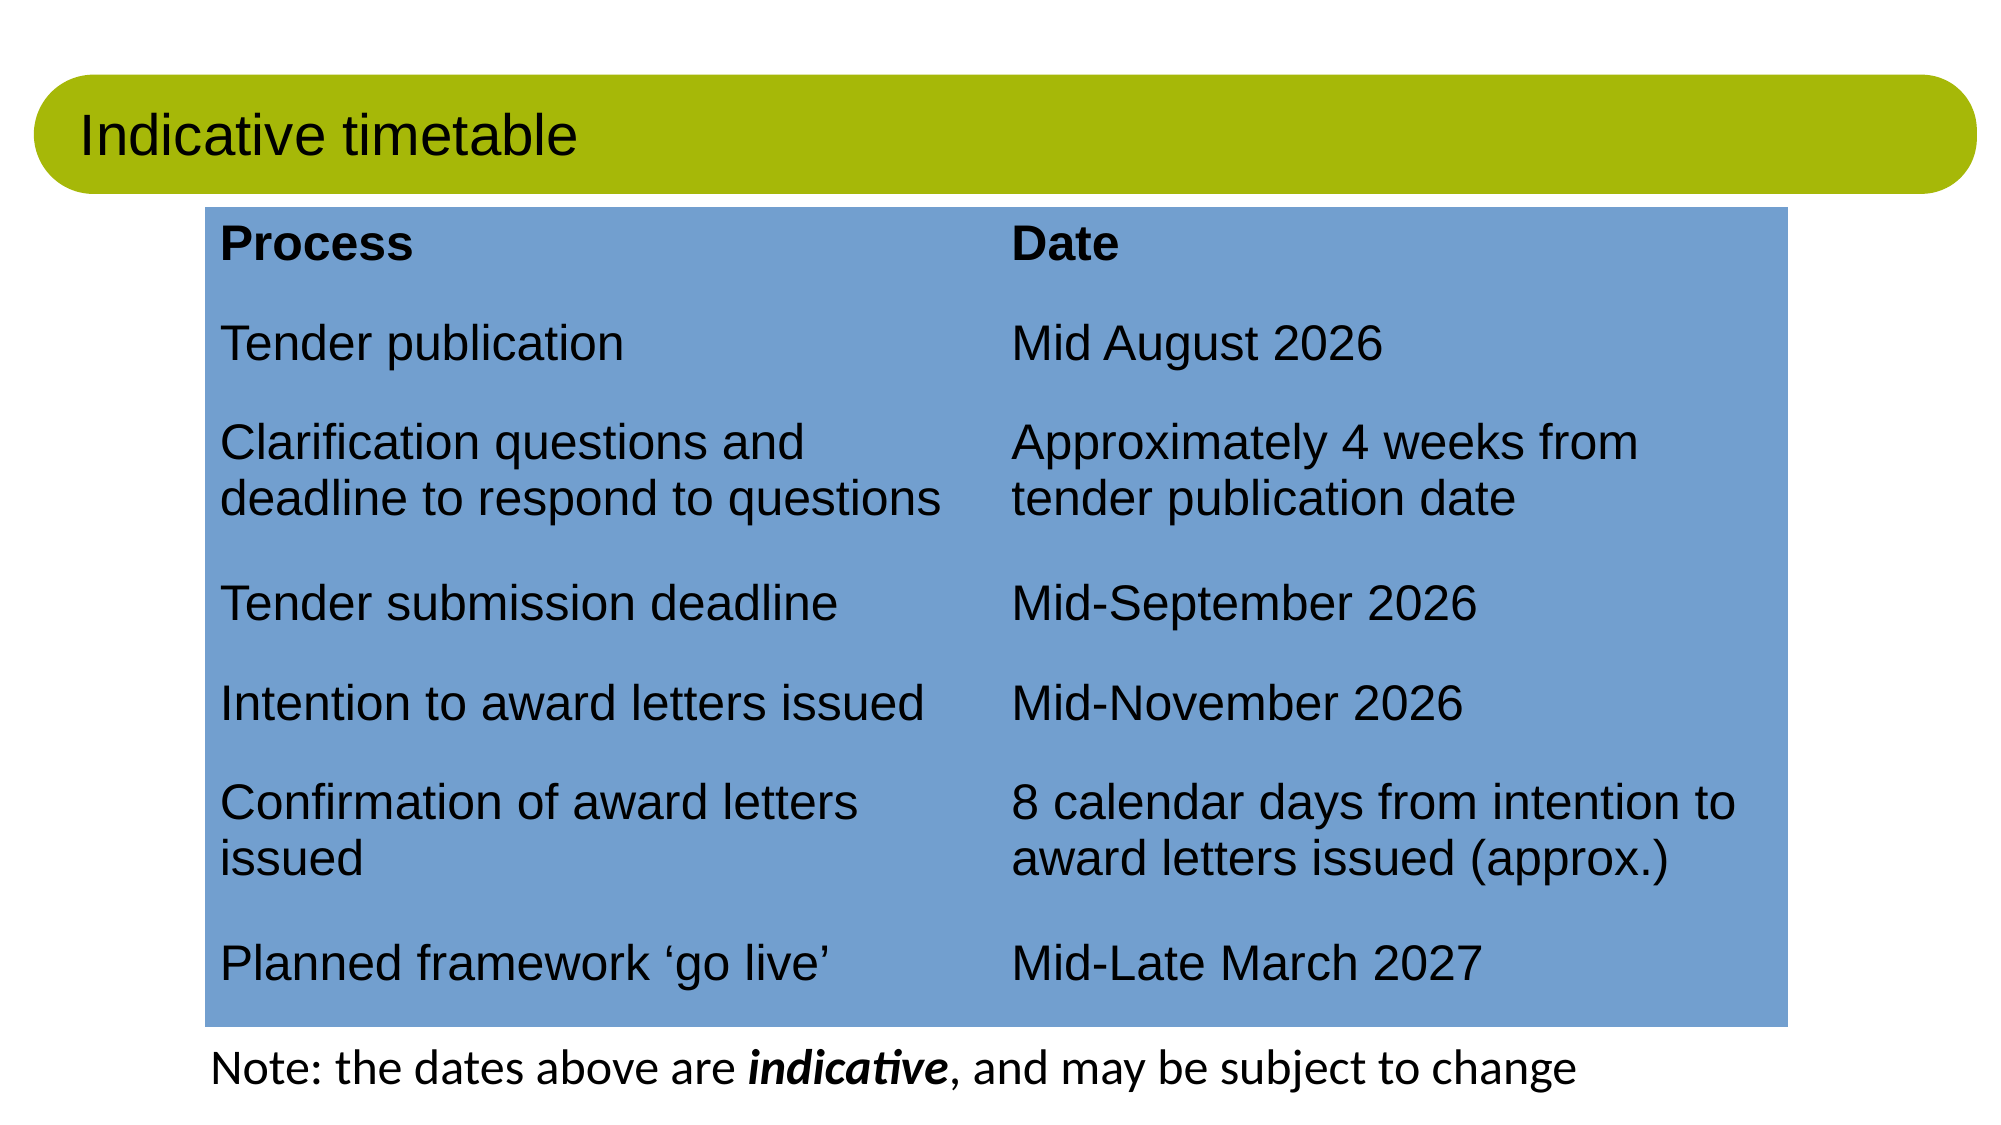

# Indicative timetable
| Process | Date |
| --- | --- |
| Tender publication | Mid August 2026 |
| Clarification questions and deadline to respond to questions | Approximately 4 weeks from tender publication date |
| Tender submission deadline | Mid-September 2026 |
| Intention to award letters issued | Mid-November 2026 |
| Confirmation of award letters issued | 8 calendar days from intention to award letters issued (approx.) |
| Planned framework ‘go live’ | Mid-Late March 2027 |
Note: the dates above are indicative, and may be subject to change